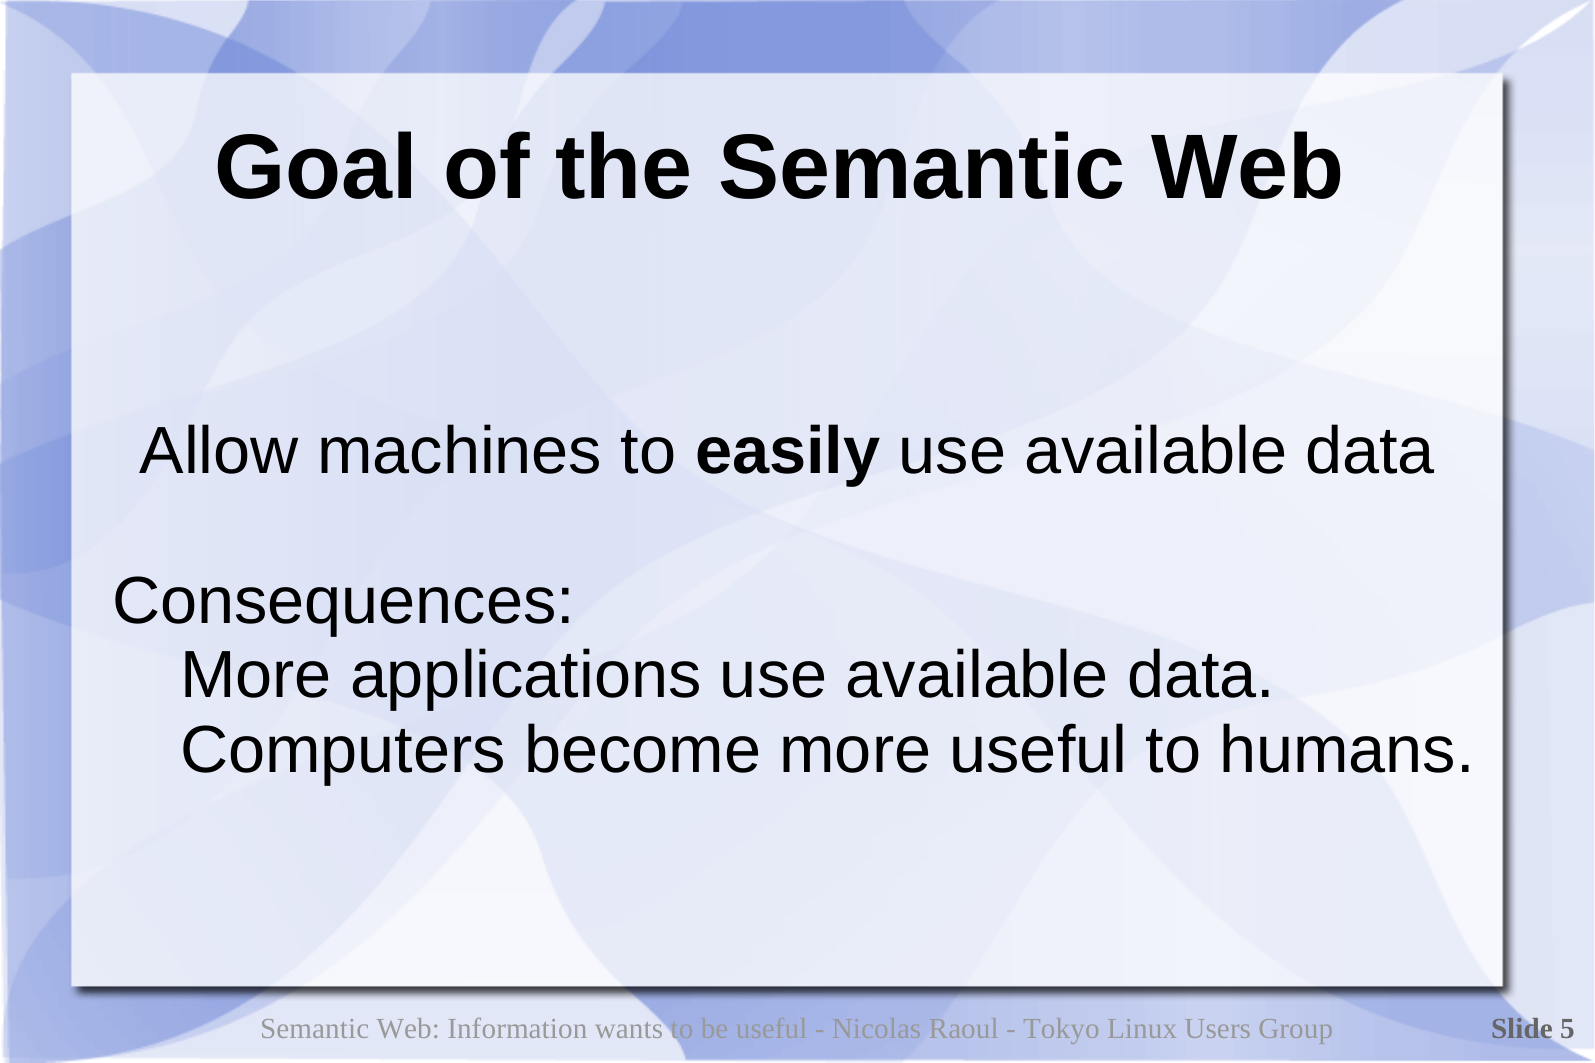

# Goal of the Semantic Web
Allow machines to easily use available data
 Consequences:
	More applications use available data.
	Computers become more useful to humans.
Semantic Web: Information wants to be useful - Nicolas Raoul - Tokyo Linux Users Group
5